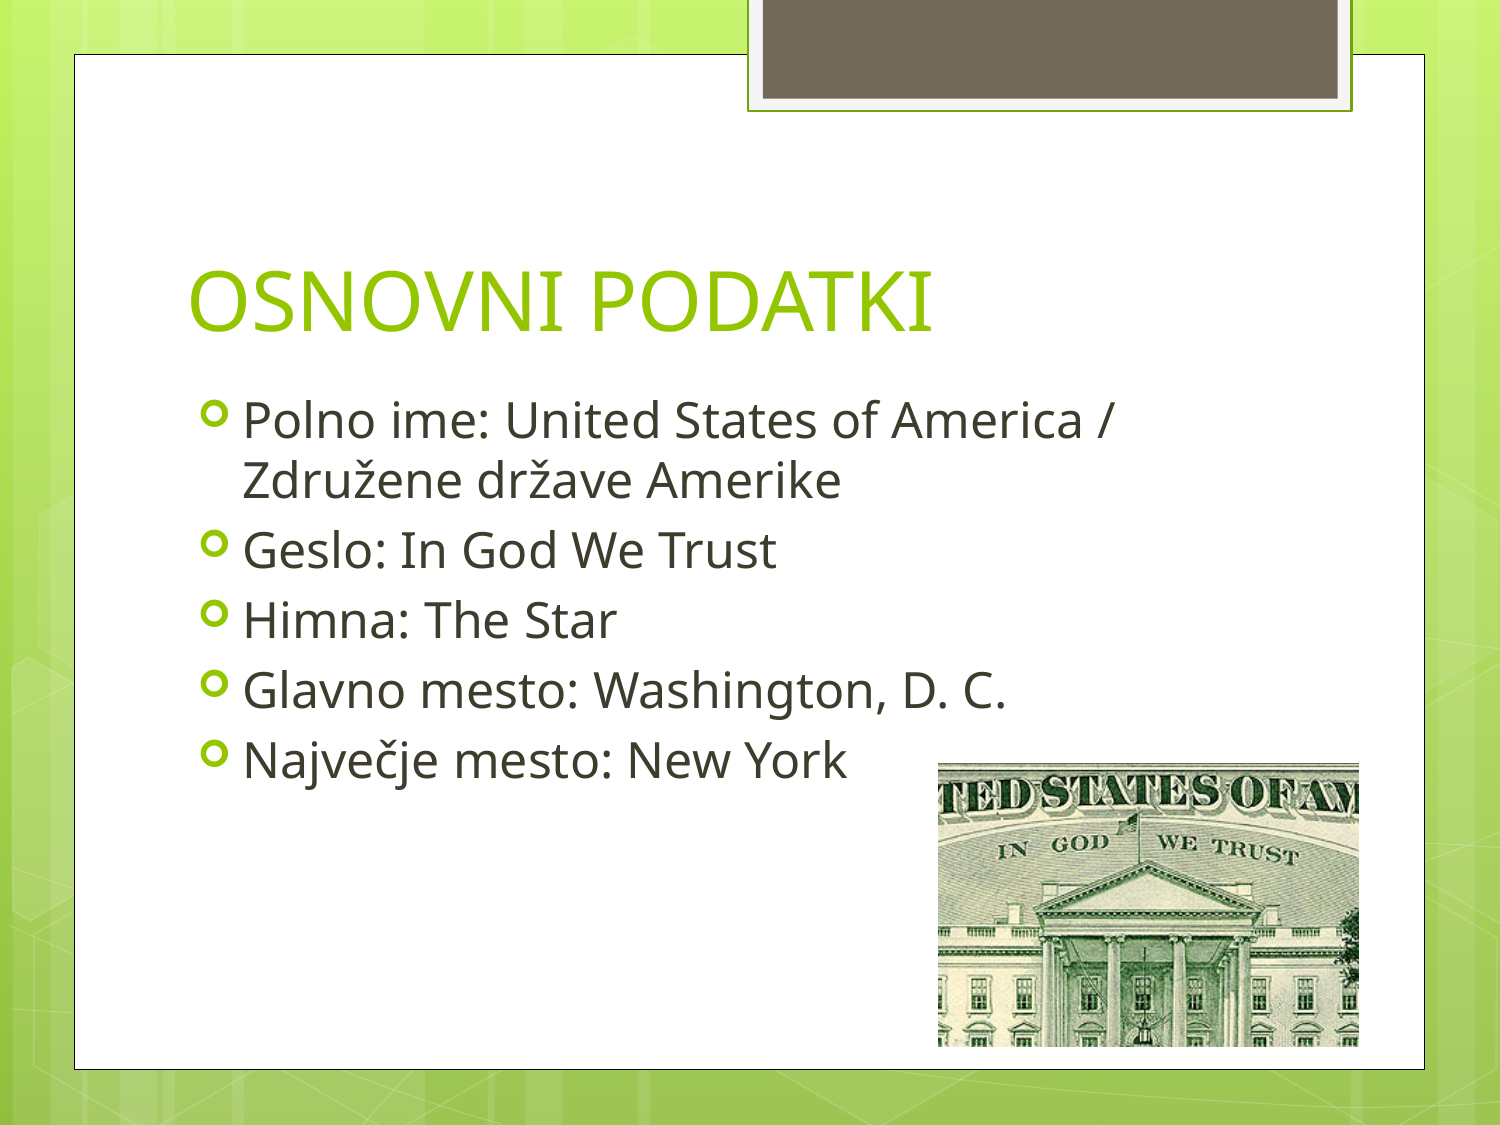

# OSNOVNI PODATKI
Polno ime: United States of America / Združene države Amerike
Geslo: In God We Trust
Himna: The Star
Glavno mesto: Washington, D. C.
Največje mesto: New York